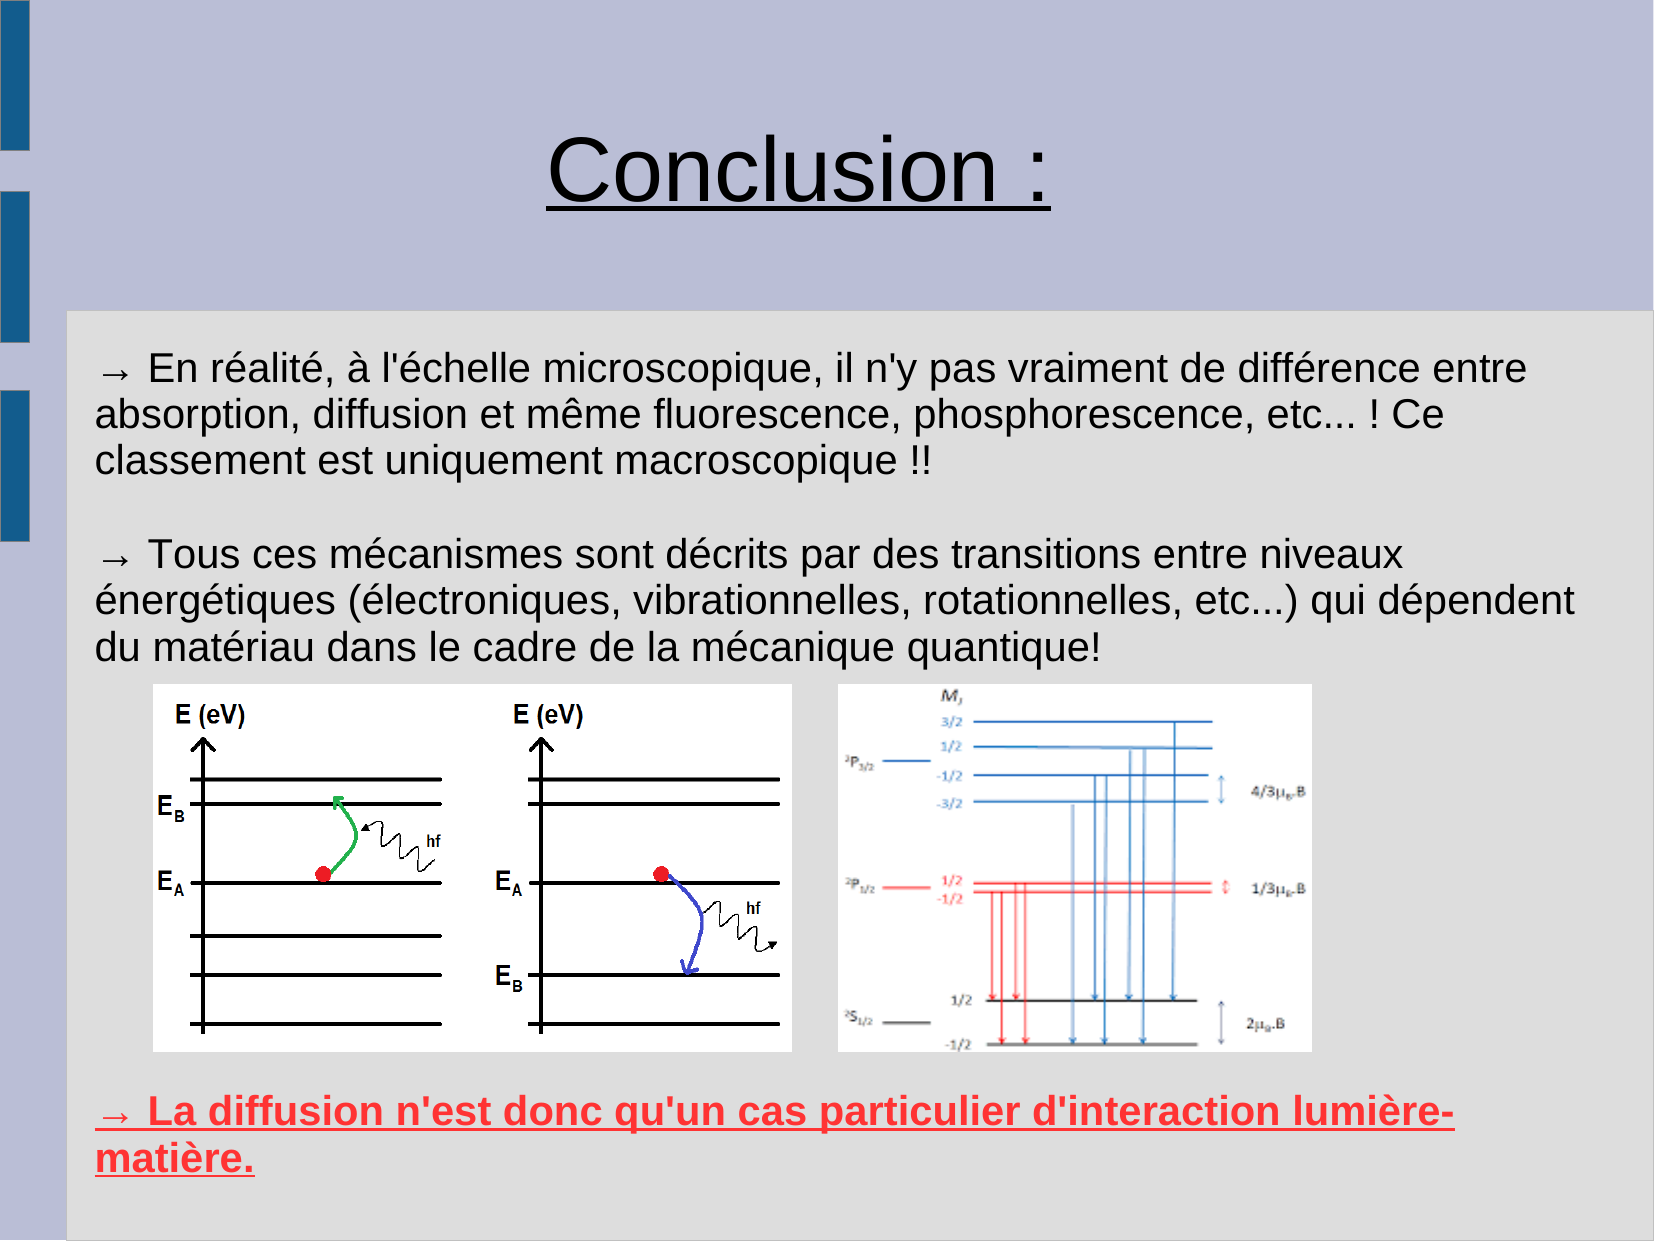

Conclusion :
→ En réalité, à l'échelle microscopique, il n'y pas vraiment de différence entre absorption, diffusion et même fluorescence, phosphorescence, etc... ! Ce classement est uniquement macroscopique !!
→ Tous ces mécanismes sont décrits par des transitions entre niveaux énergétiques (électroniques, vibrationnelles, rotationnelles, etc...) qui dépendent du matériau dans le cadre de la mécanique quantique!
→ La diffusion n'est donc qu'un cas particulier d'interaction lumière-matière.